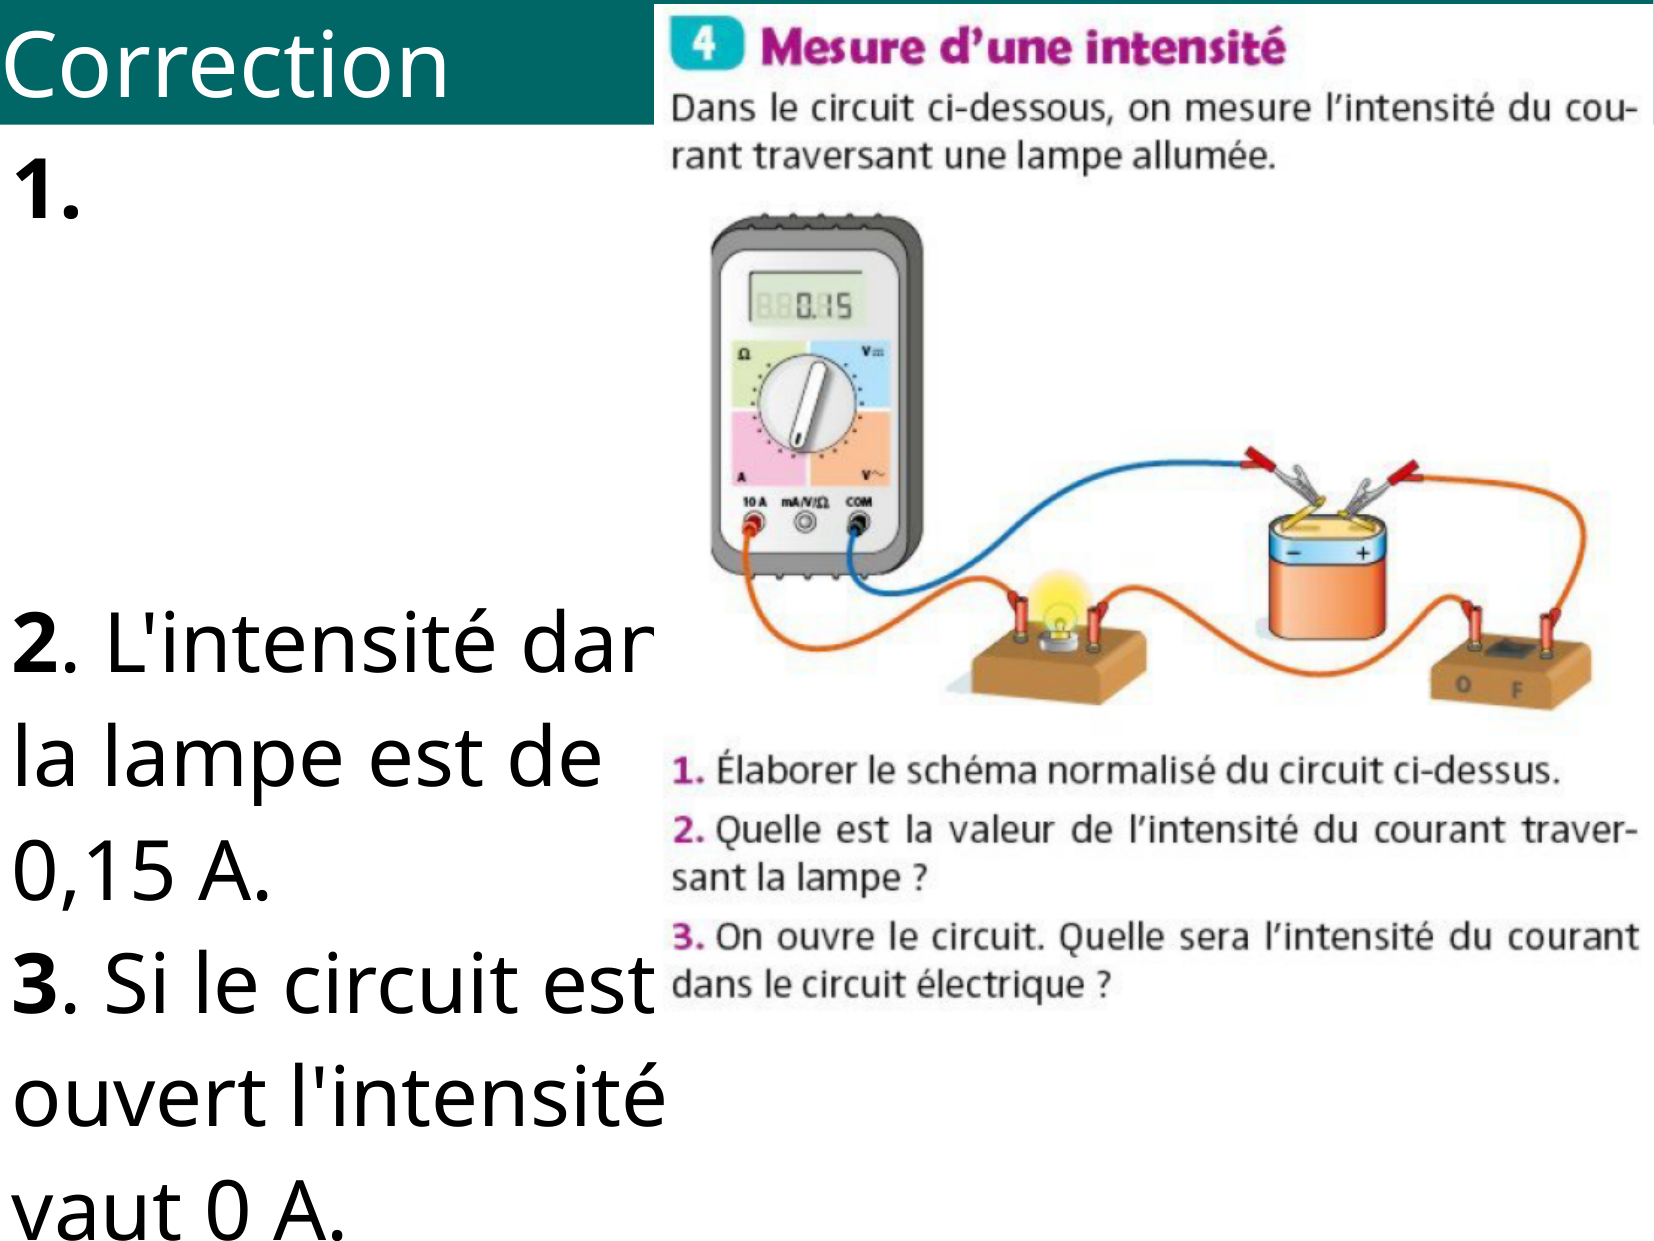

# Correction
1.
2. L'intensité dans
la lampe est de
0,15 A.
3. Si le circuit est
ouvert l'intensité
vaut 0 A.